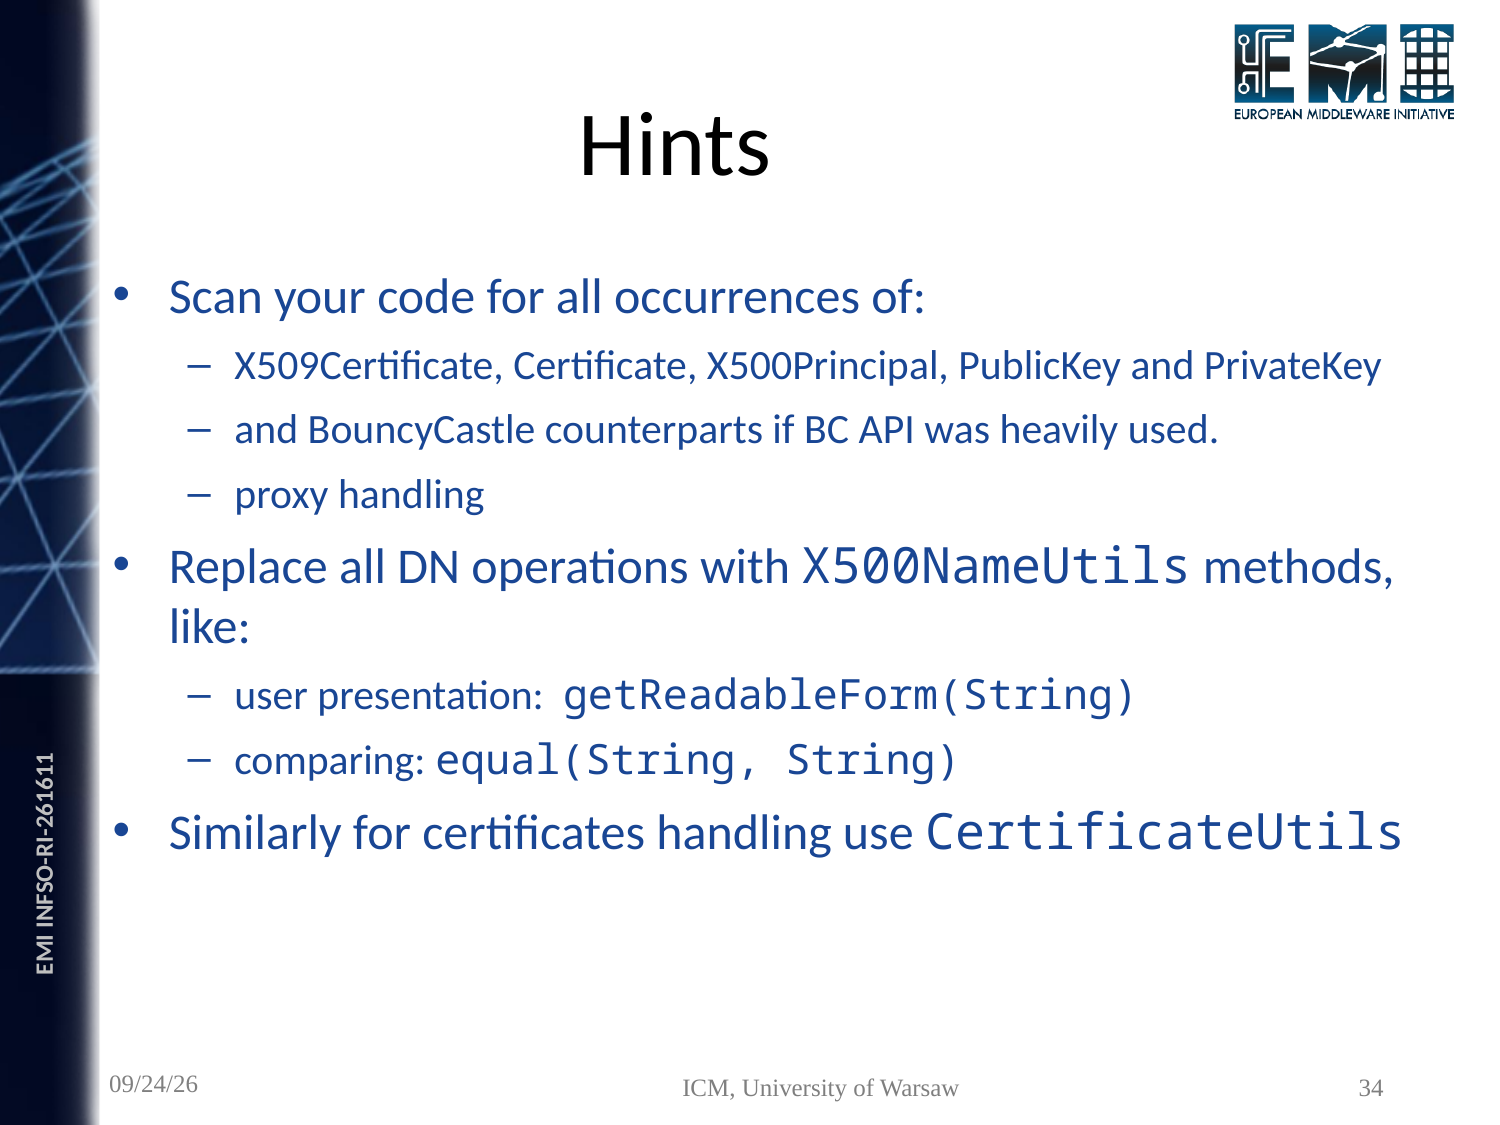

# Hints
Scan your code for all occurrences of:
X509Certificate, Certificate, X500Principal, PublicKey and PrivateKey
and BouncyCastle counterparts if BC API was heavily used.
proxy handling
Replace all DN operations with X500NameUtils methods, like:
user presentation: getReadableForm(String)
comparing: equal(String, String)
Similarly for certificates handling use CertificateUtils
34